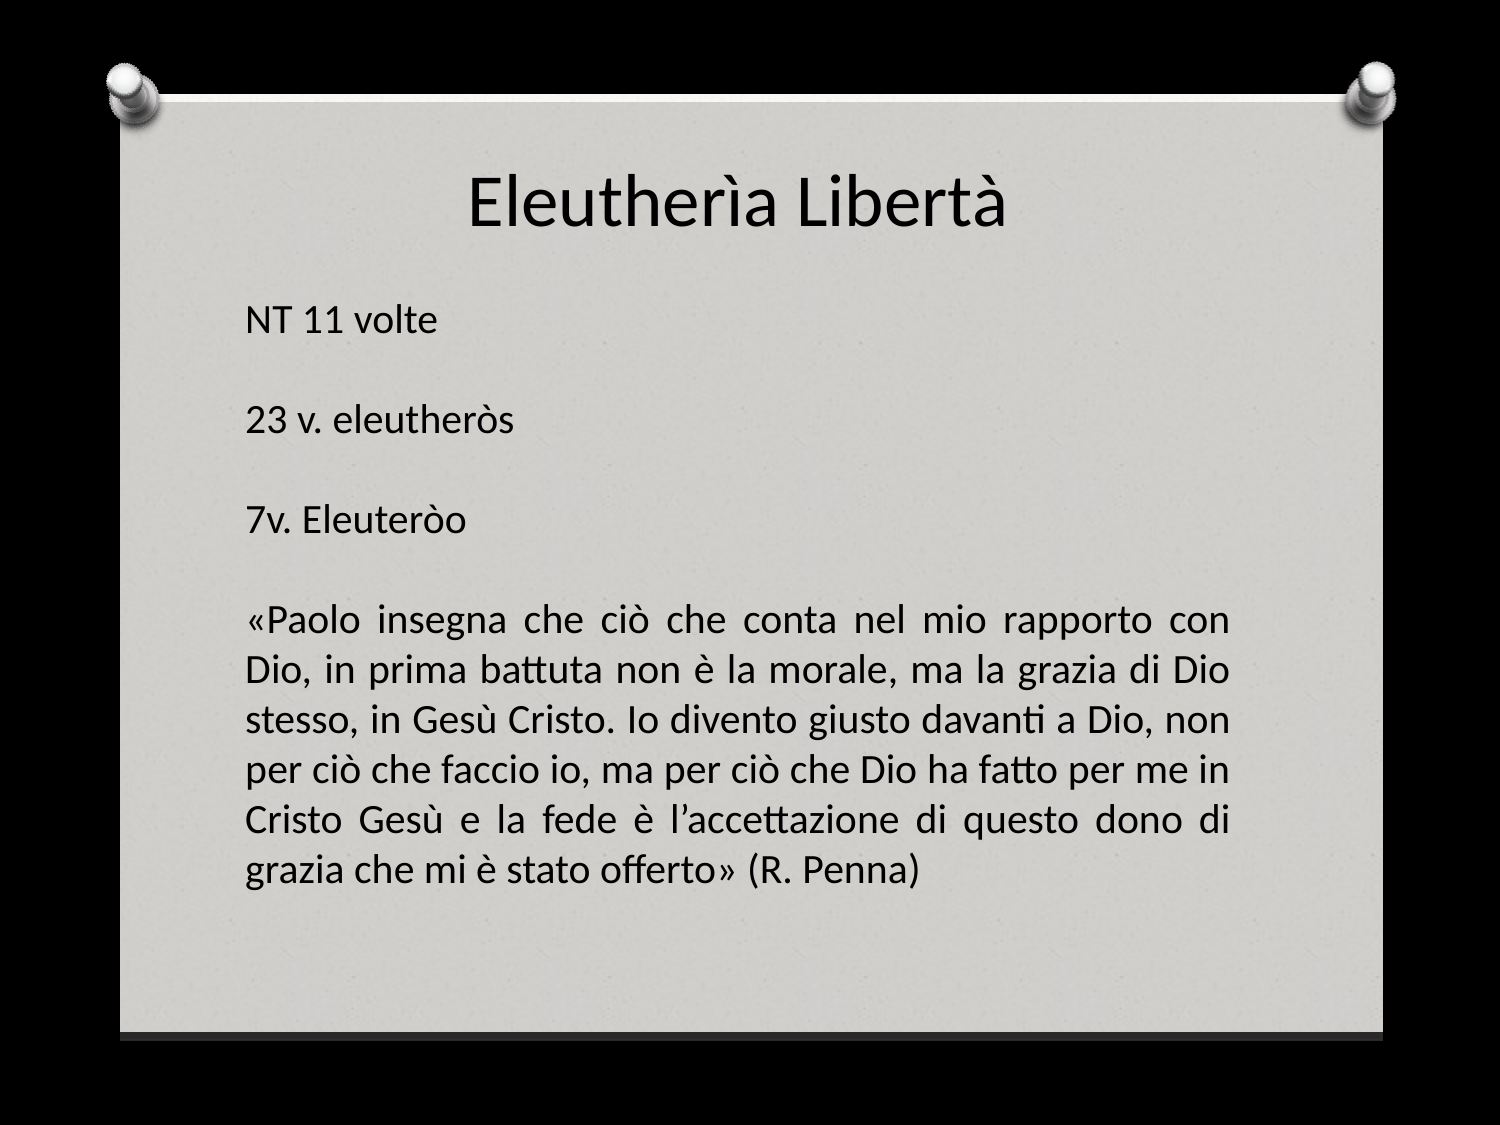

Eleutherìa Libertà
NT 11 volte
23 v. eleutheròs
7v. Eleuteròo
«Paolo insegna che ciò che conta nel mio rapporto con Dio, in prima battuta non è la morale, ma la grazia di Dio stesso, in Gesù Cristo. Io divento giusto davanti a Dio, non per ciò che faccio io, ma per ciò che Dio ha fatto per me in Cristo Gesù e la fede è l’accettazione di questo dono di grazia che mi è stato offerto» (R. Penna)